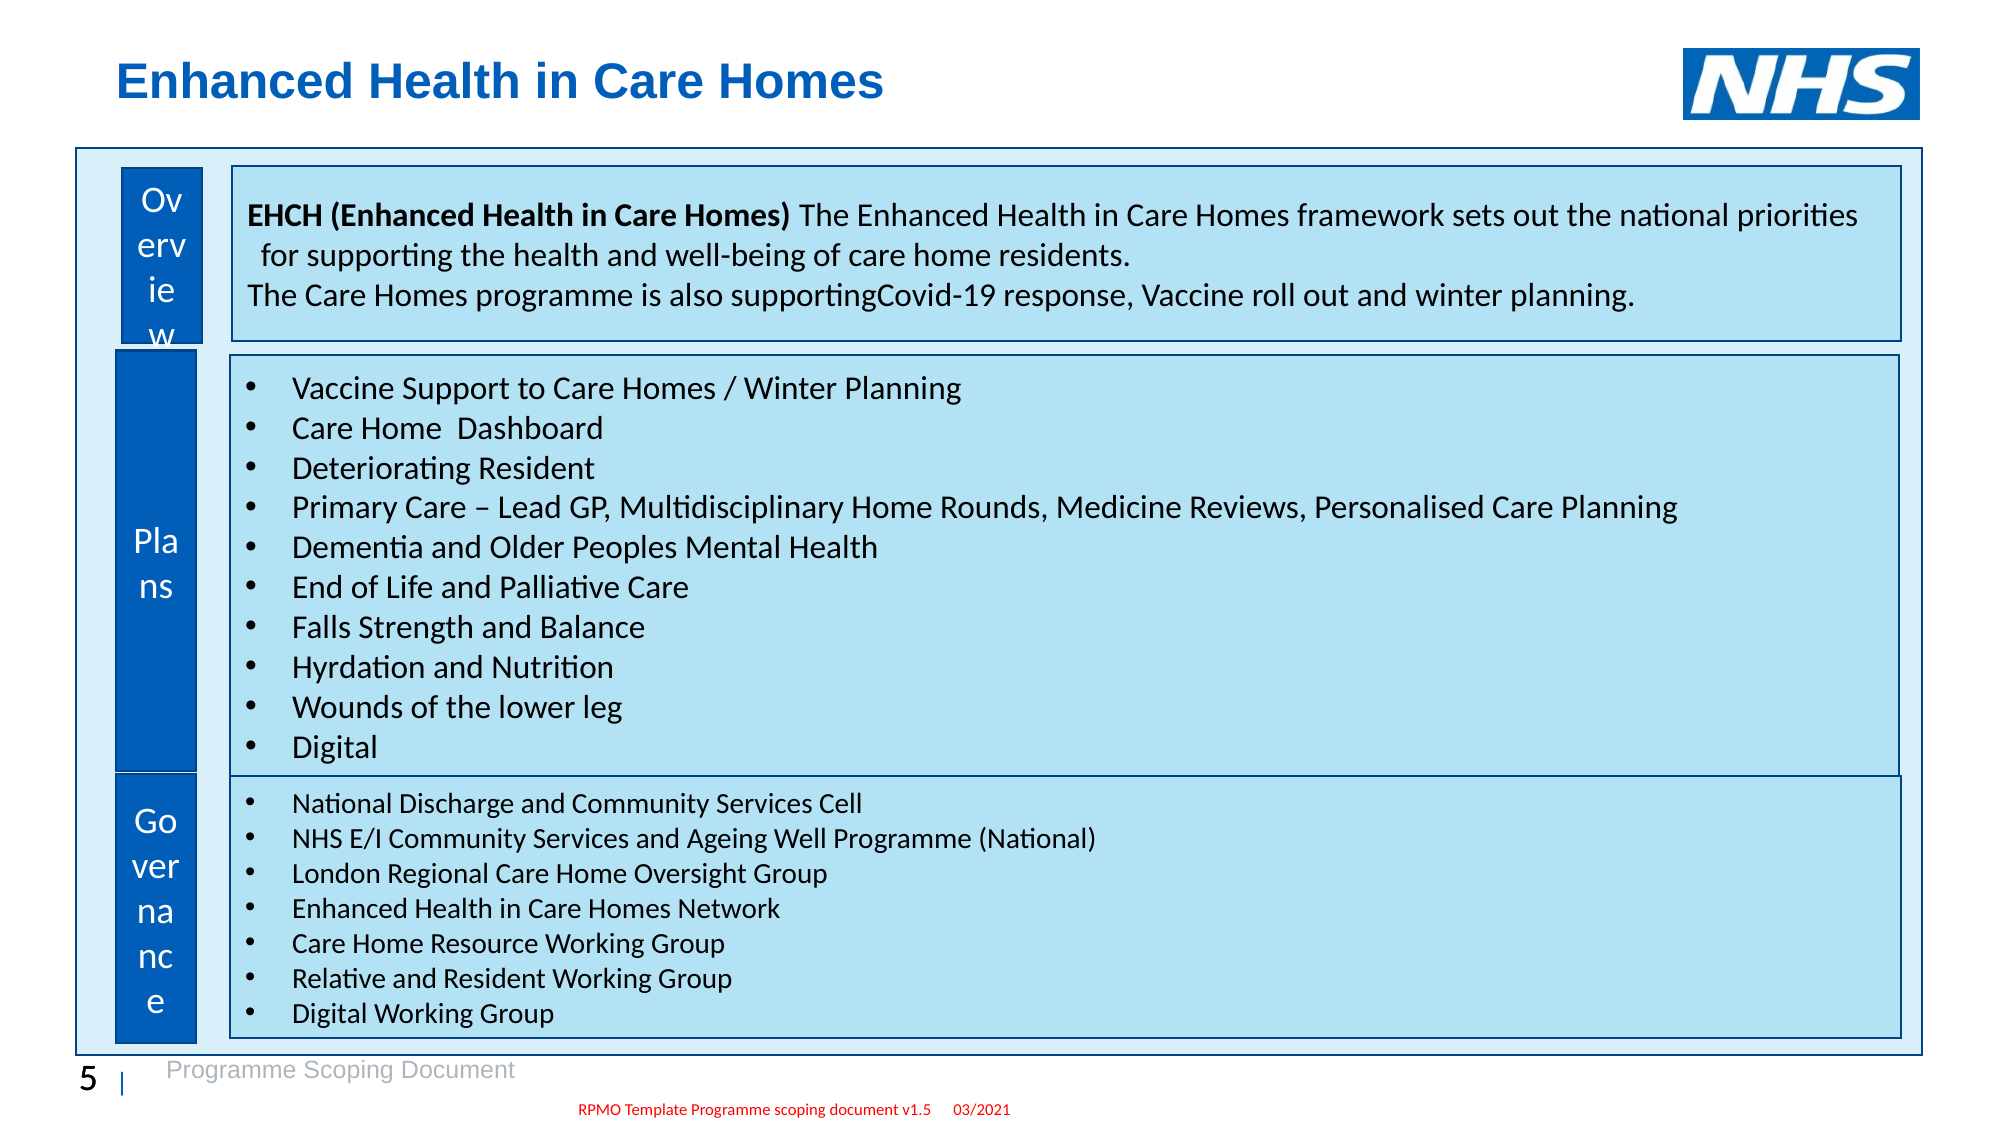

Enhanced Health in Care Homes
EHCH (Enhanced Health in Care Homes) The Enhanced Health in Care Homes framework sets out the national priorities for supporting the health and well-being of care home residents.
The Care Homes programme is also supportingCovid-19 response, Vaccine roll out and winter planning.
Overview
#
Plans
Vaccine Support to Care Homes / Winter Planning
Care Home Dashboard
Deteriorating Resident
Primary Care – Lead GP, Multidisciplinary Home Rounds, Medicine Reviews, Personalised Care Planning
Dementia and Older Peoples Mental Health
End of Life and Palliative Care
Falls Strength and Balance
Hyrdation and Nutrition
Wounds of the lower leg
Digital
Governance
National Discharge and Community Services Cell
NHS E/I Community Services and Ageing Well Programme (National)
London Regional Care Home Oversight Group
Enhanced Health in Care Homes Network
Care Home Resource Working Group
Relative and Resident Working Group
Digital Working Group
Programme Scoping Document